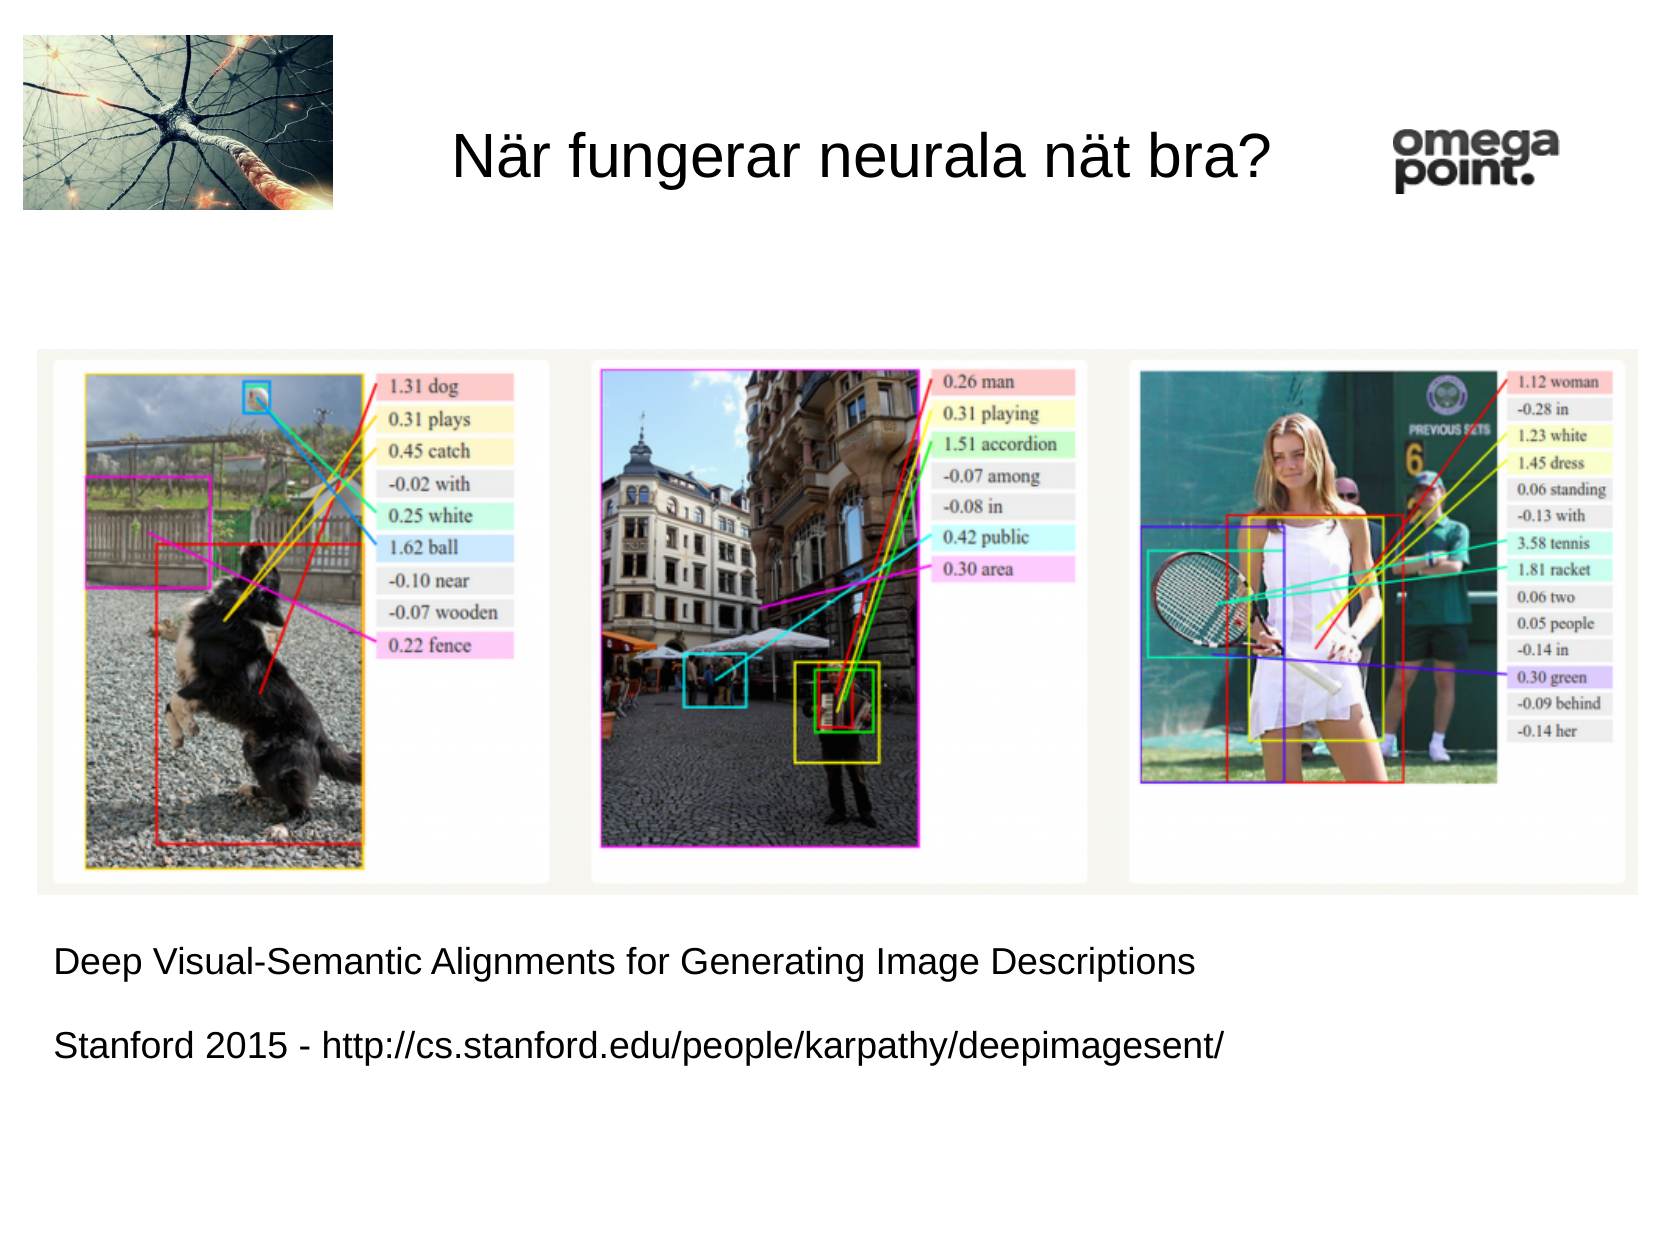

# När fungerar neurala nät bra?
Deep Visual-Semantic Alignments for Generating Image Descriptions
Stanford 2015 - http://cs.stanford.edu/people/karpathy/deepimagesent/